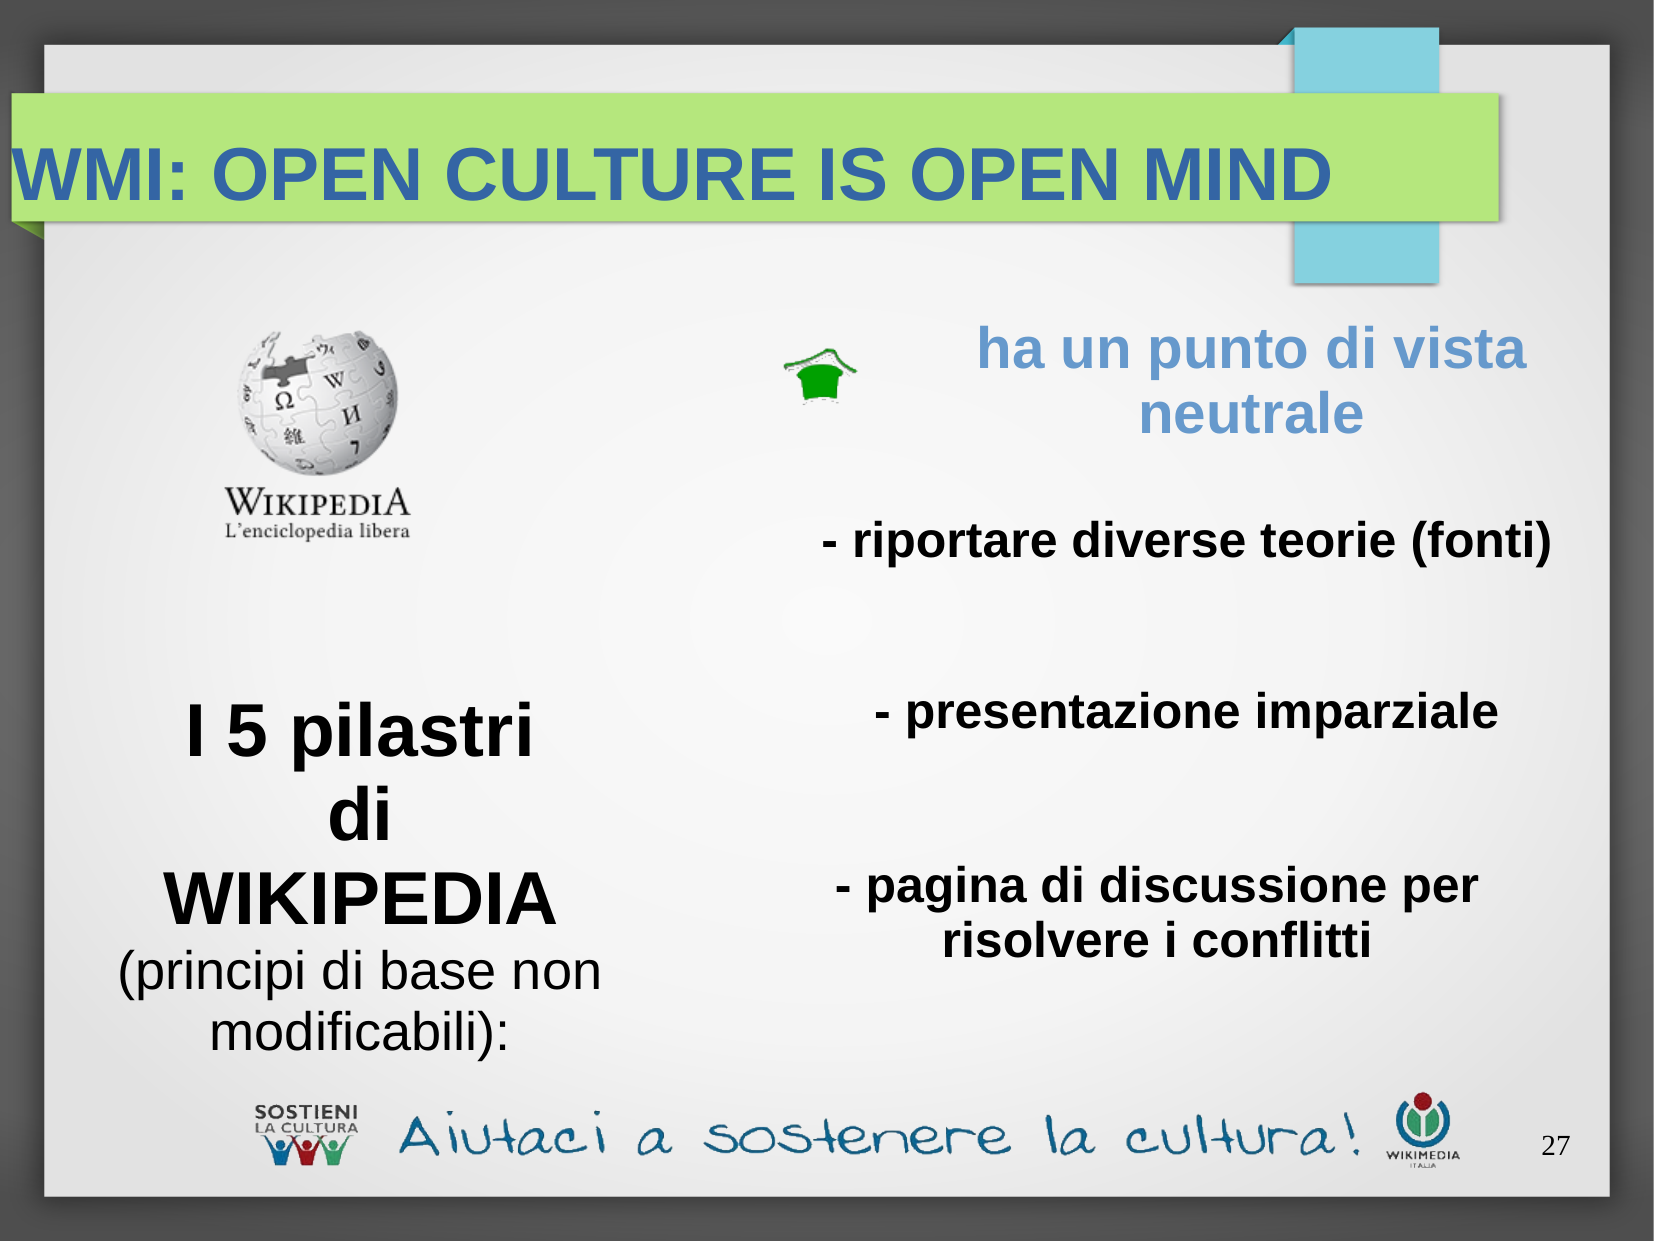

# WMI: OPEN CULTURE IS OPEN MIND
ha un punto di vista neutrale
- riportare diverse teorie (fonti)
I 5 pilastri
di
 WIKIPEDIA
(principi di base non modificabili):
- presentazione imparziale
- pagina di discussione per risolvere i conflitti
27